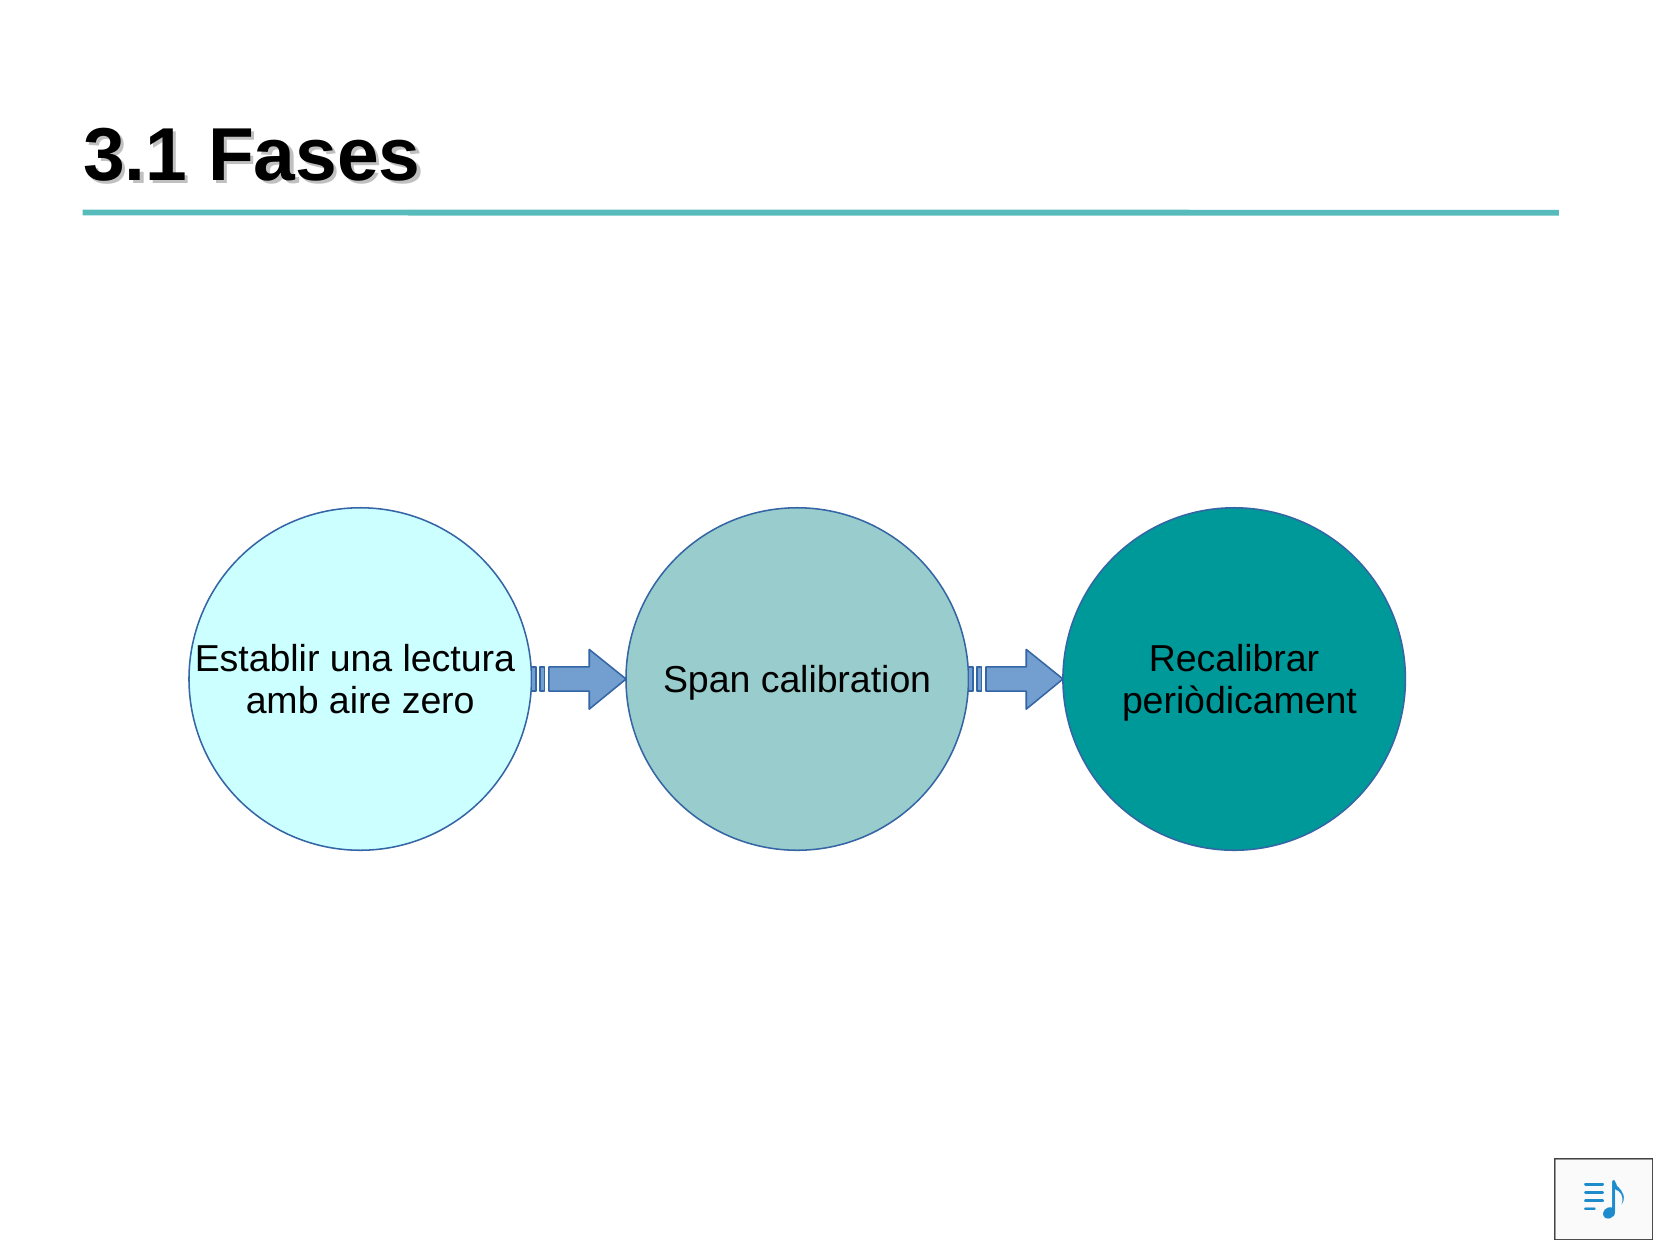

# 3.1 Fases
Establir una lectura
amb aire zero
Span calibration
Recalibrar
 periòdicament